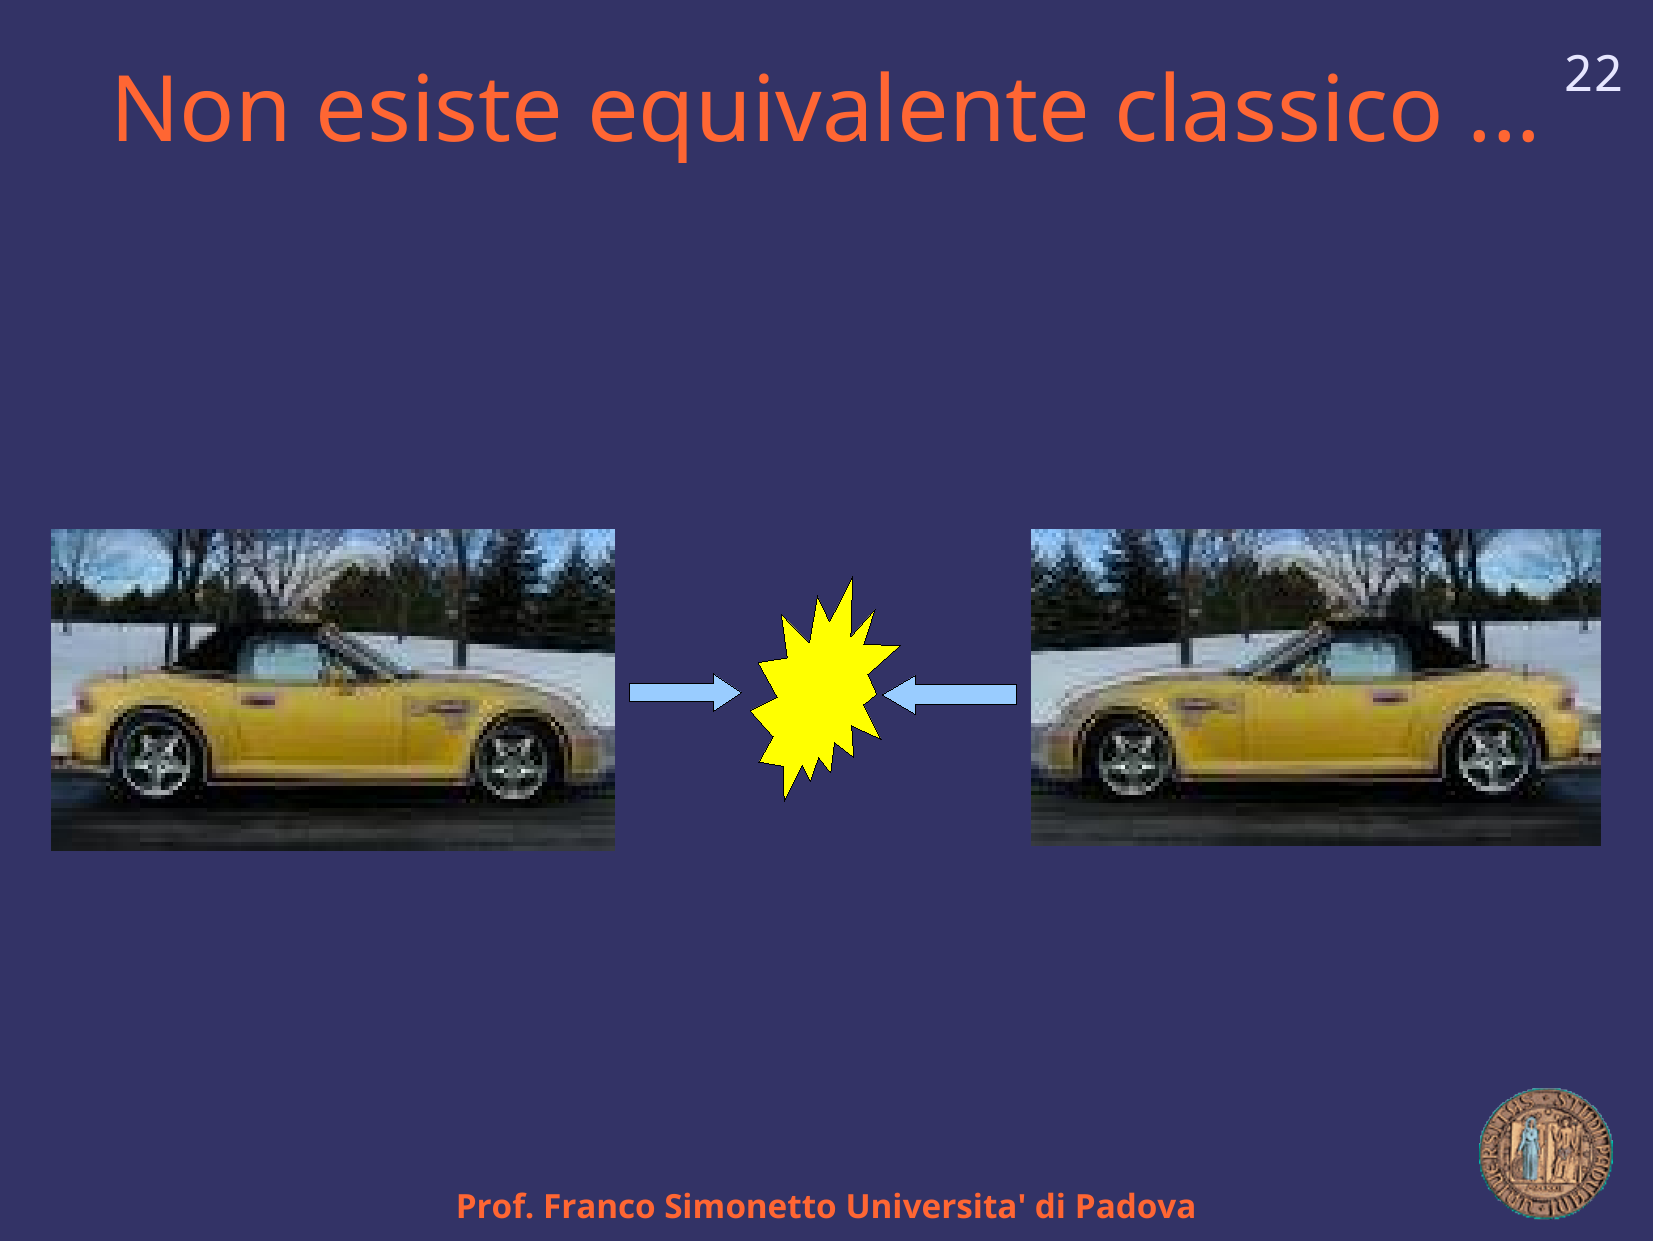

22
# Non esiste equivalente classico ...